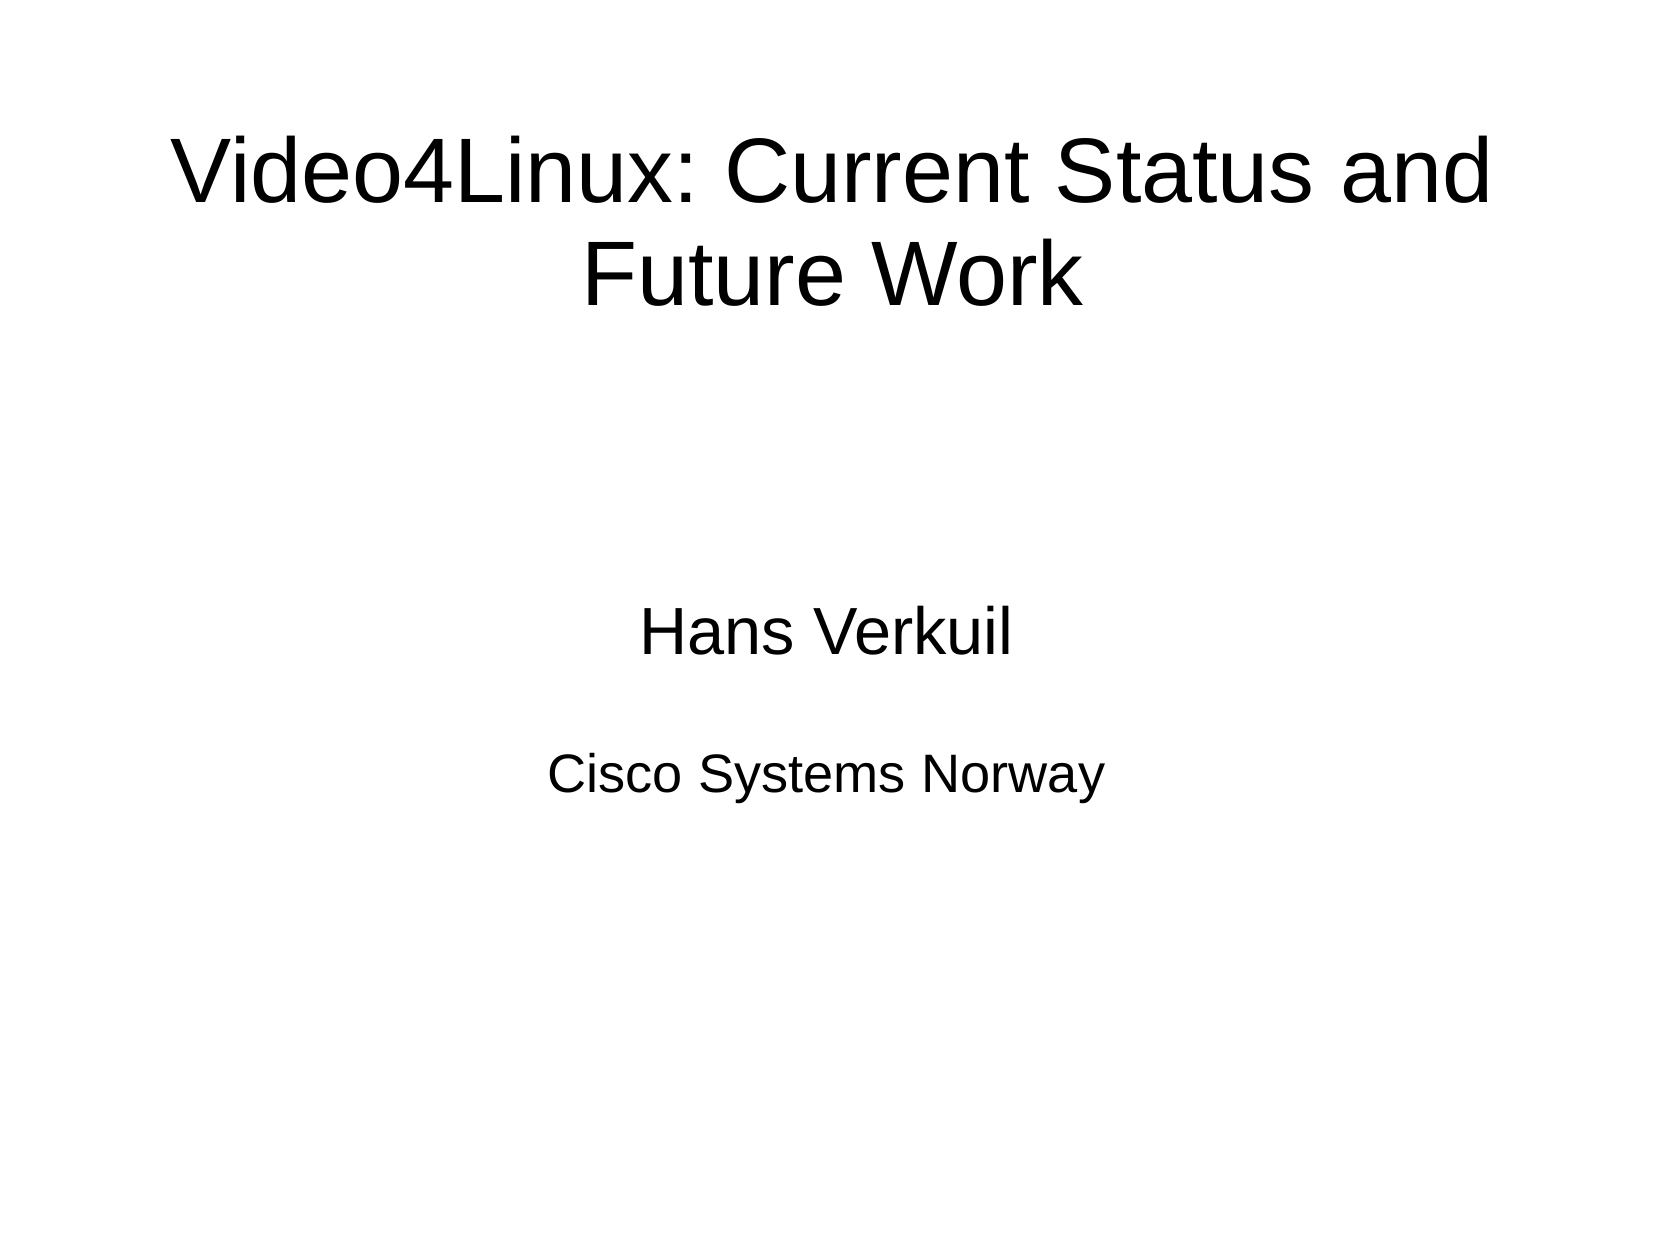

# Video4Linux: Current Status and Future Work
Hans Verkuil
Cisco Systems Norway